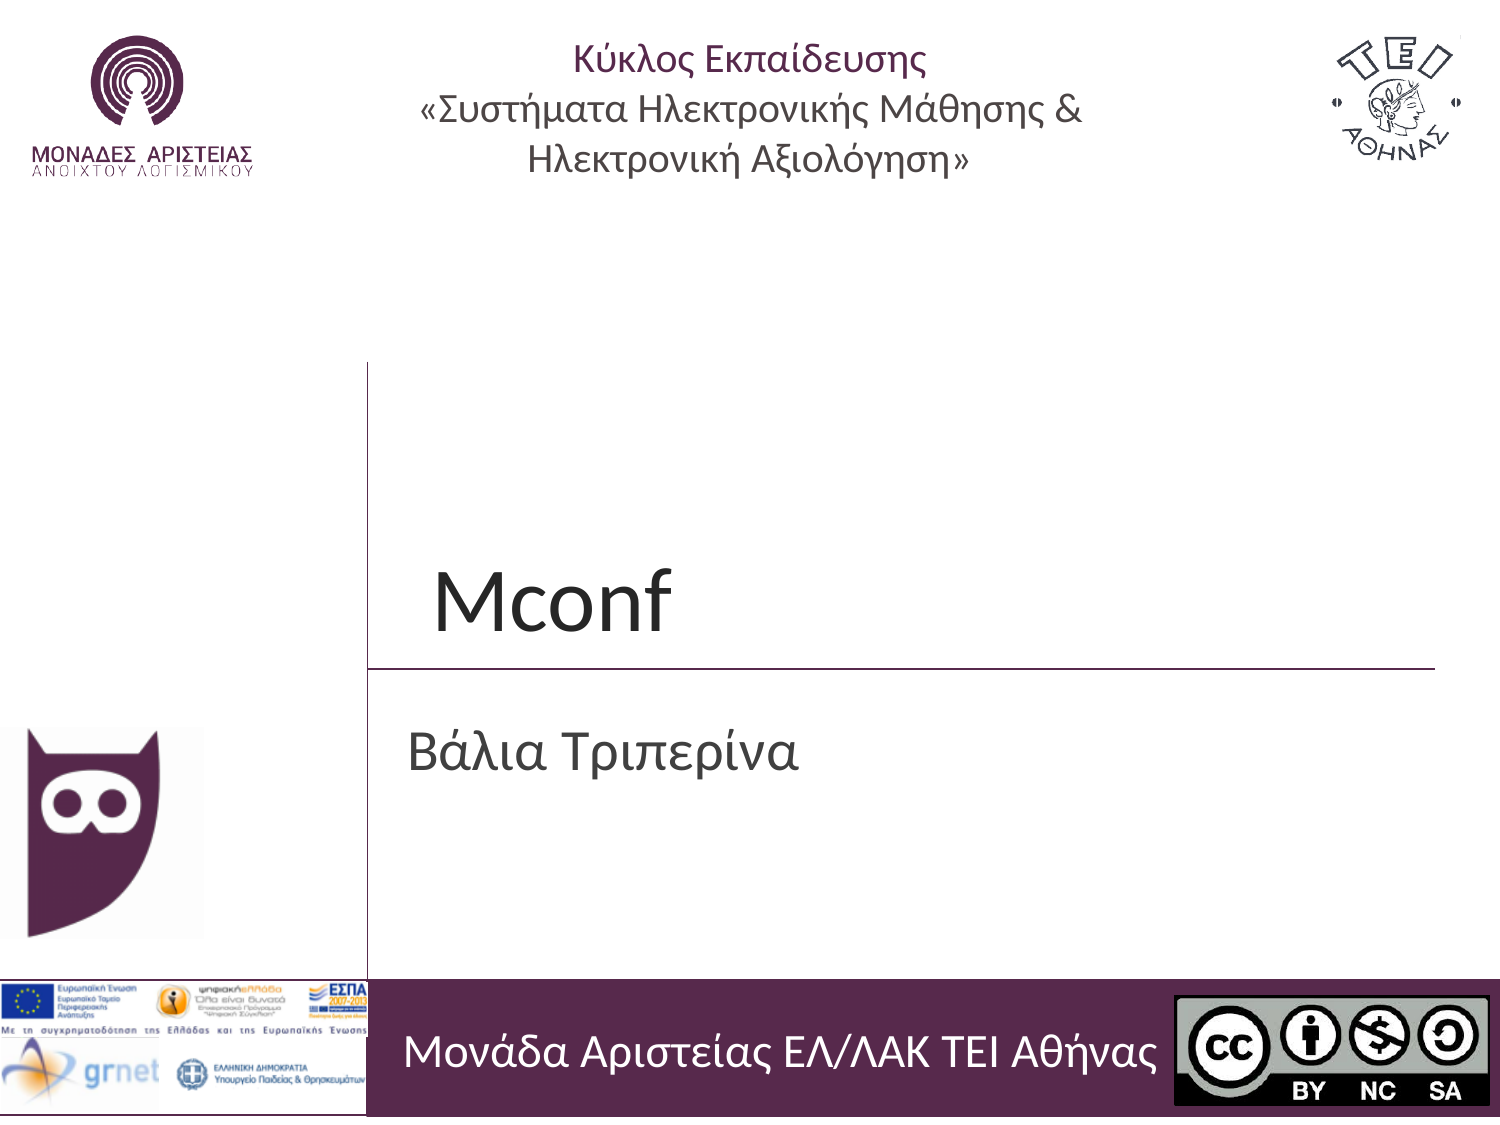

Κύκλος Εκπαίδευσης
«Συστήματα Ηλεκτρονικής Μάθησης & Ηλεκτρονική Αξιολόγηση»
# Mconf
Βάλια Τριπερίνα
Μονάδα Αριστείας ΕΛ/ΛΑΚ ΤΕΙ Αθήνας